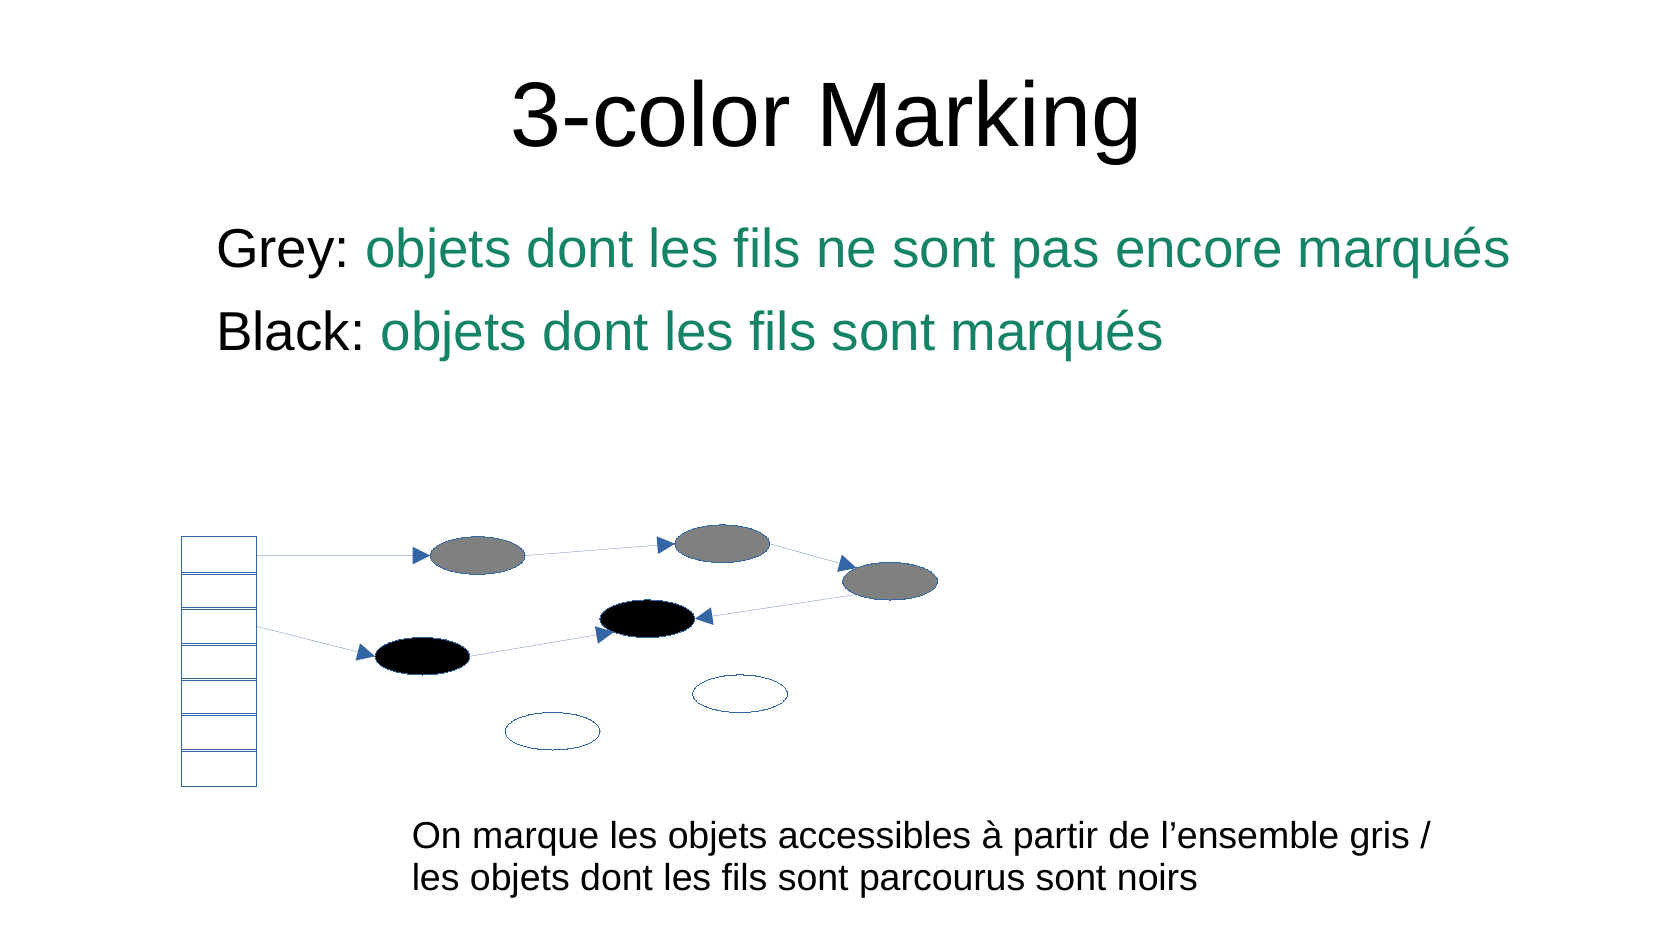

# 3-color Marking
Grey: objets dont les fils ne sont pas encore marqués
Black: objets dont les fils sont marqués
On marque les objets accessibles à partir de l’ensemble gris /
les objets dont les fils sont parcourus sont noirs